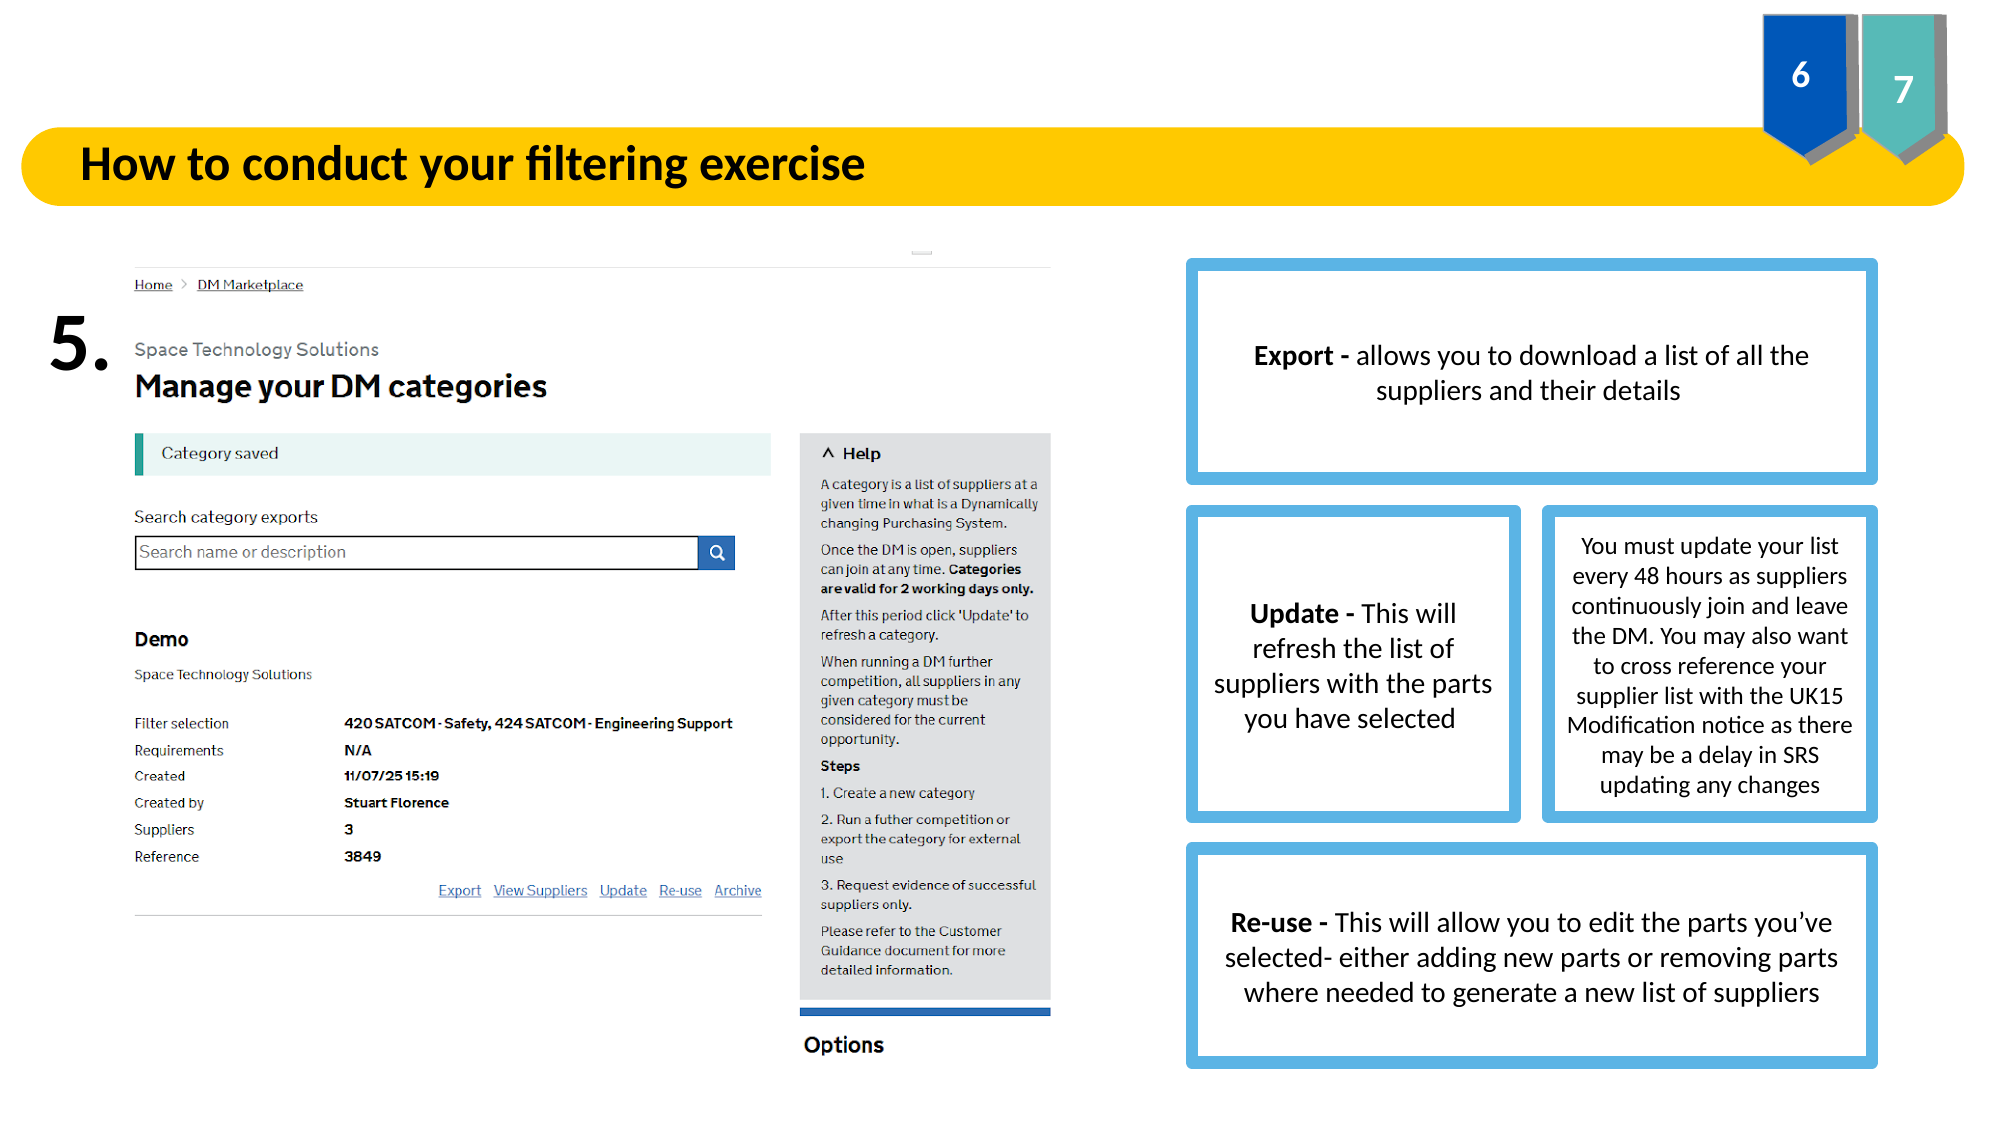

6
7
How to conduct your filtering exercise
Export - allows you to download a list of all the suppliers and their details
5.
Update - This will refresh the list of suppliers with the parts you have selected
You must update your list every 48 hours as suppliers continuously join and leave the DM. You may also want to cross reference your supplier list with the UK15 Modification notice as there may be a delay in SRS updating any changes
Re-use - This will allow you to edit the parts you’ve selected- either adding new parts or removing parts where needed to generate a new list of suppliers